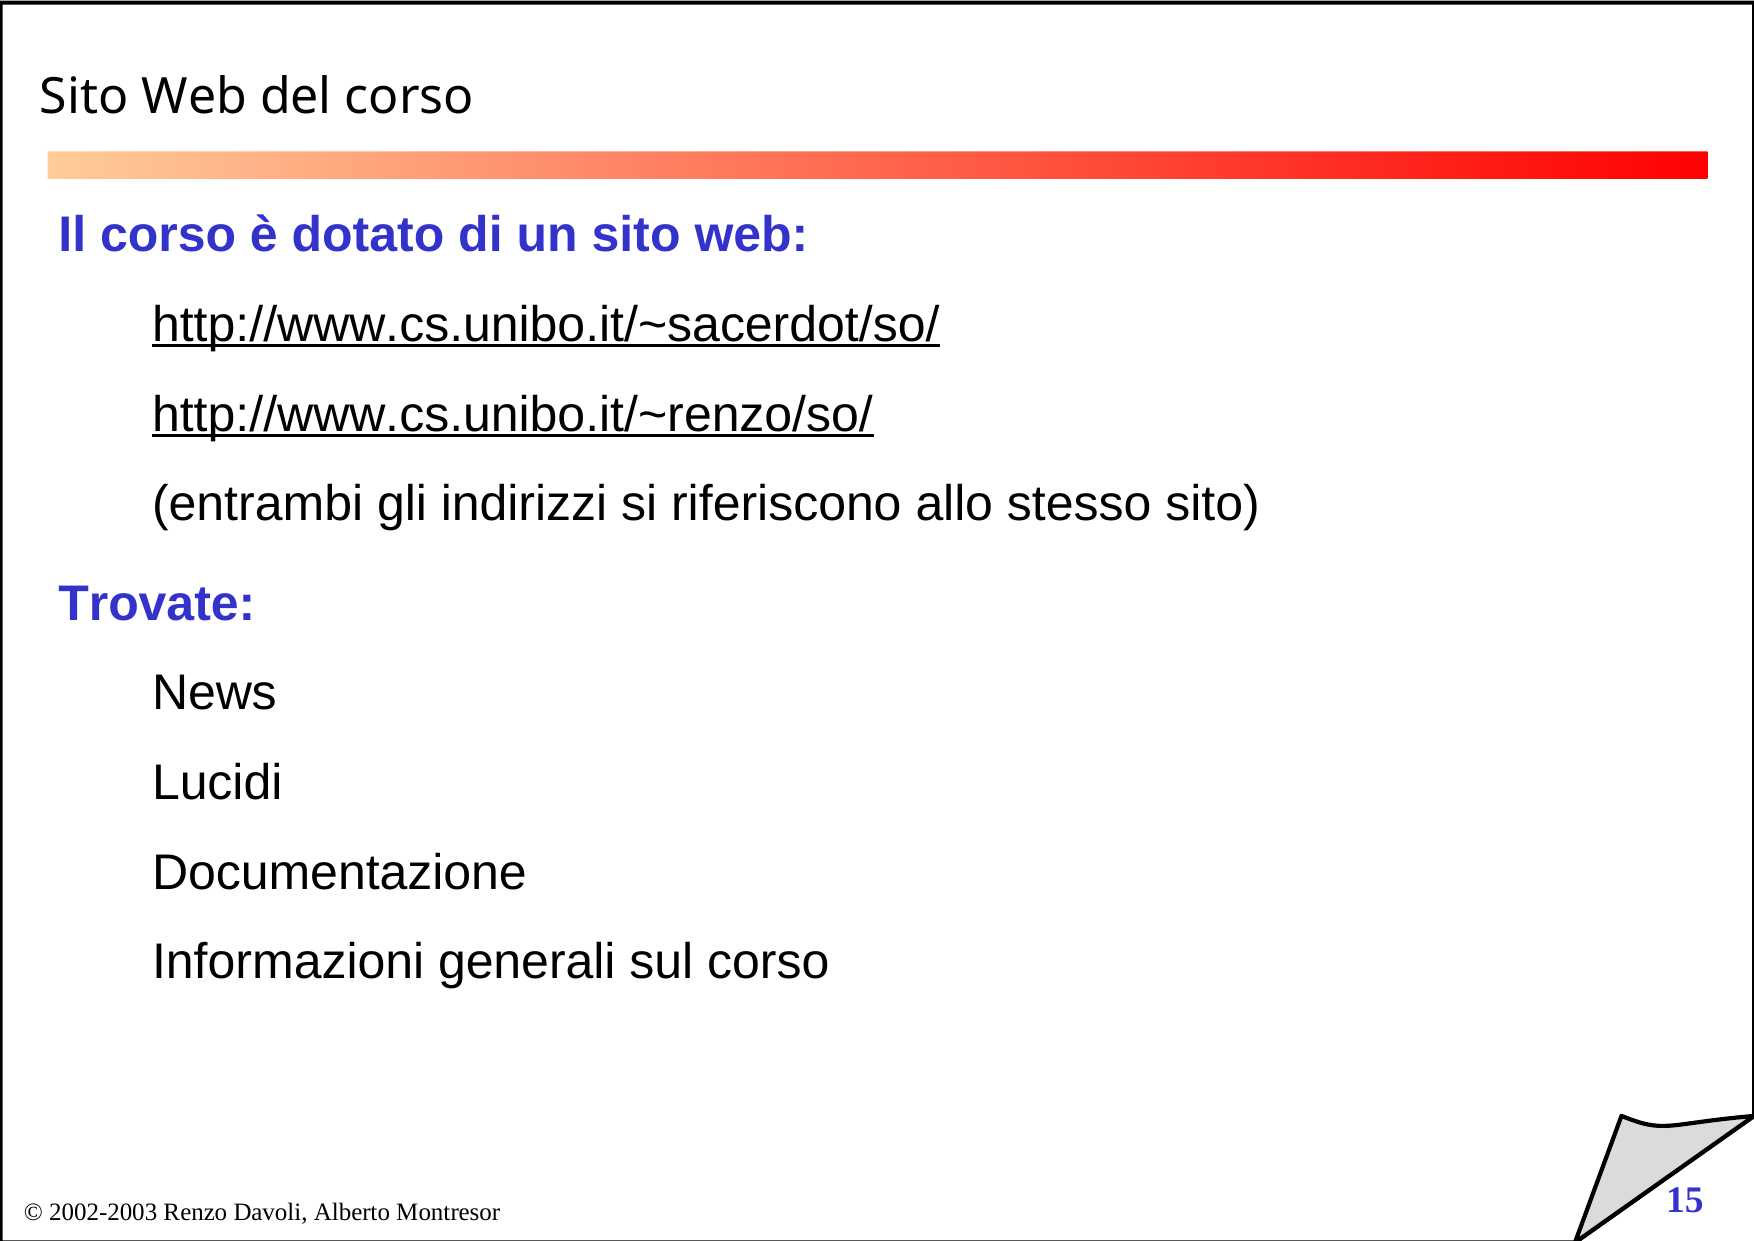

# Sito Web del corso
Il corso è dotato di un sito web:
http://www.cs.unibo.it/~sacerdot/so/
http://www.cs.unibo.it/~renzo/so/
(entrambi gli indirizzi si riferiscono allo stesso sito)
Trovate:
News
Lucidi
Documentazione
Informazioni generali sul corso